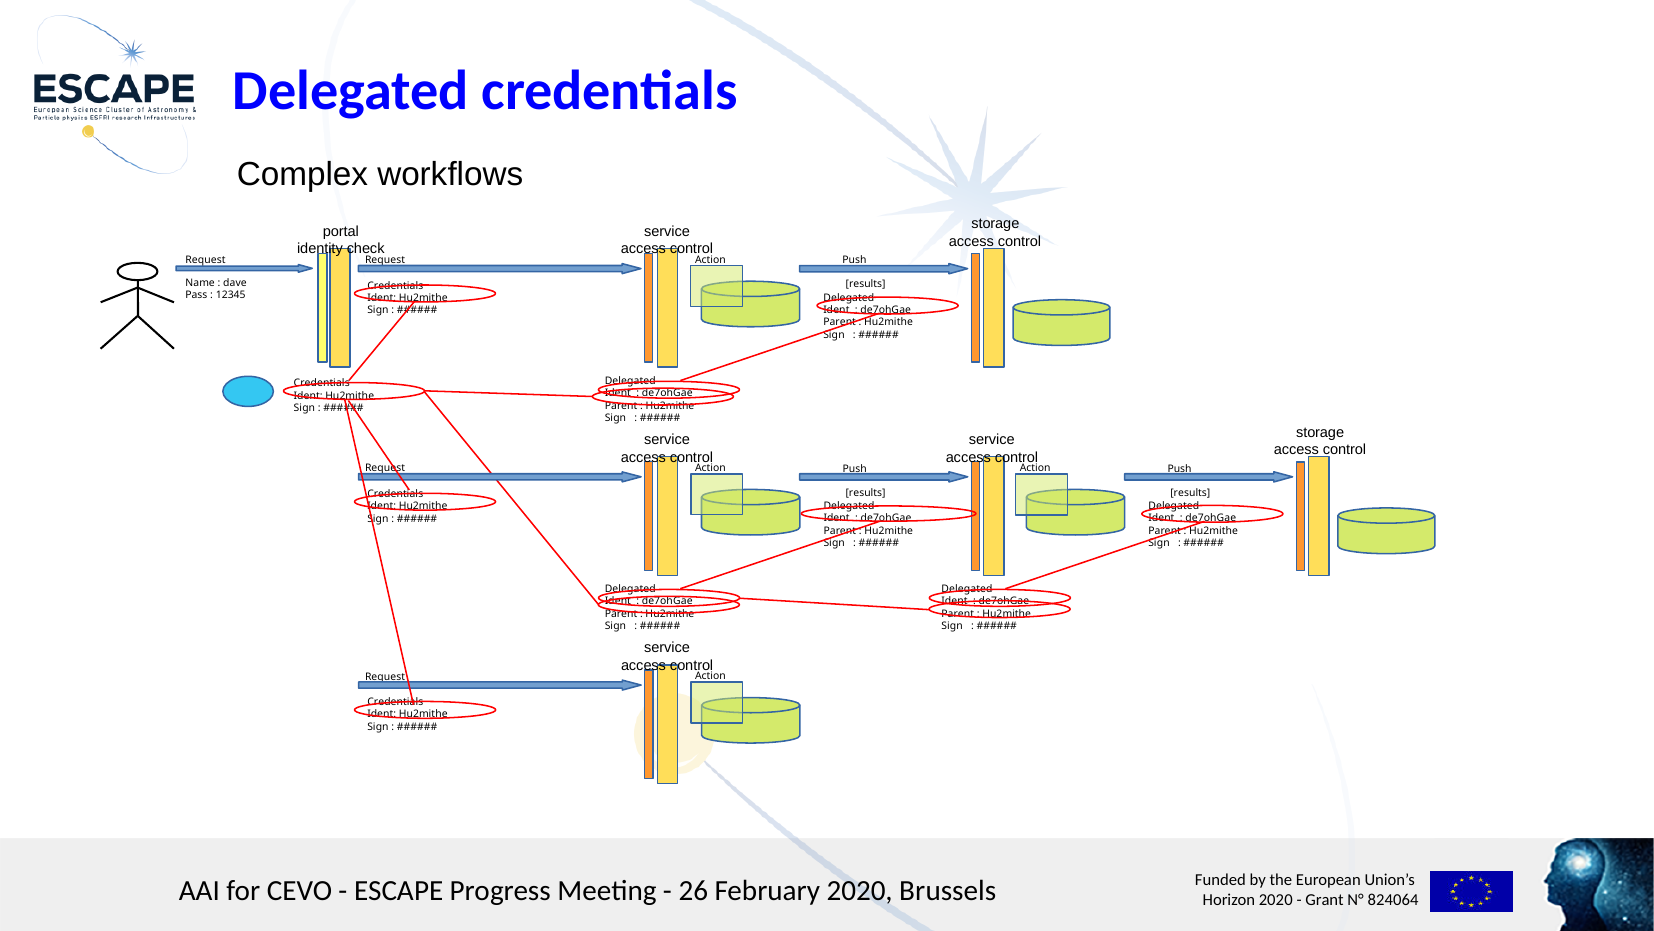

# Delegated credentials
Complex workflows
storage
access control
portal
identity check
service
access control
Action
Request
Request
Push
Name : dave
Pass : 12345
[results]
Credentials
Ident: Hu2mithe
Sign : ######
Delegated
Ident : de7ohGae
Parent : Hu2mithe
Sign : ######
Delegated
Ident : de7ohGae
Parent : Hu2mithe
Sign : ######
Credentials
Ident: Hu2mithe
Sign : ######
storage
access control
service
access control
service
access control
Action
Action
Request
Push
Push
[results]
[results]
Credentials
Ident: Hu2mithe
Sign : ######
Delegated
Ident : de7ohGae
Parent : Hu2mithe
Sign : ######
Delegated
Ident : de7ohGae
Parent : Hu2mithe
Sign : ######
Delegated
Ident : de7ohGae
Parent : Hu2mithe
Sign : ######
Delegated
Ident : de7ohGae
Parent : Hu2mithe
Sign : ######
service
access control
Action
Request
Credentials
Ident: Hu2mithe
Sign : ######